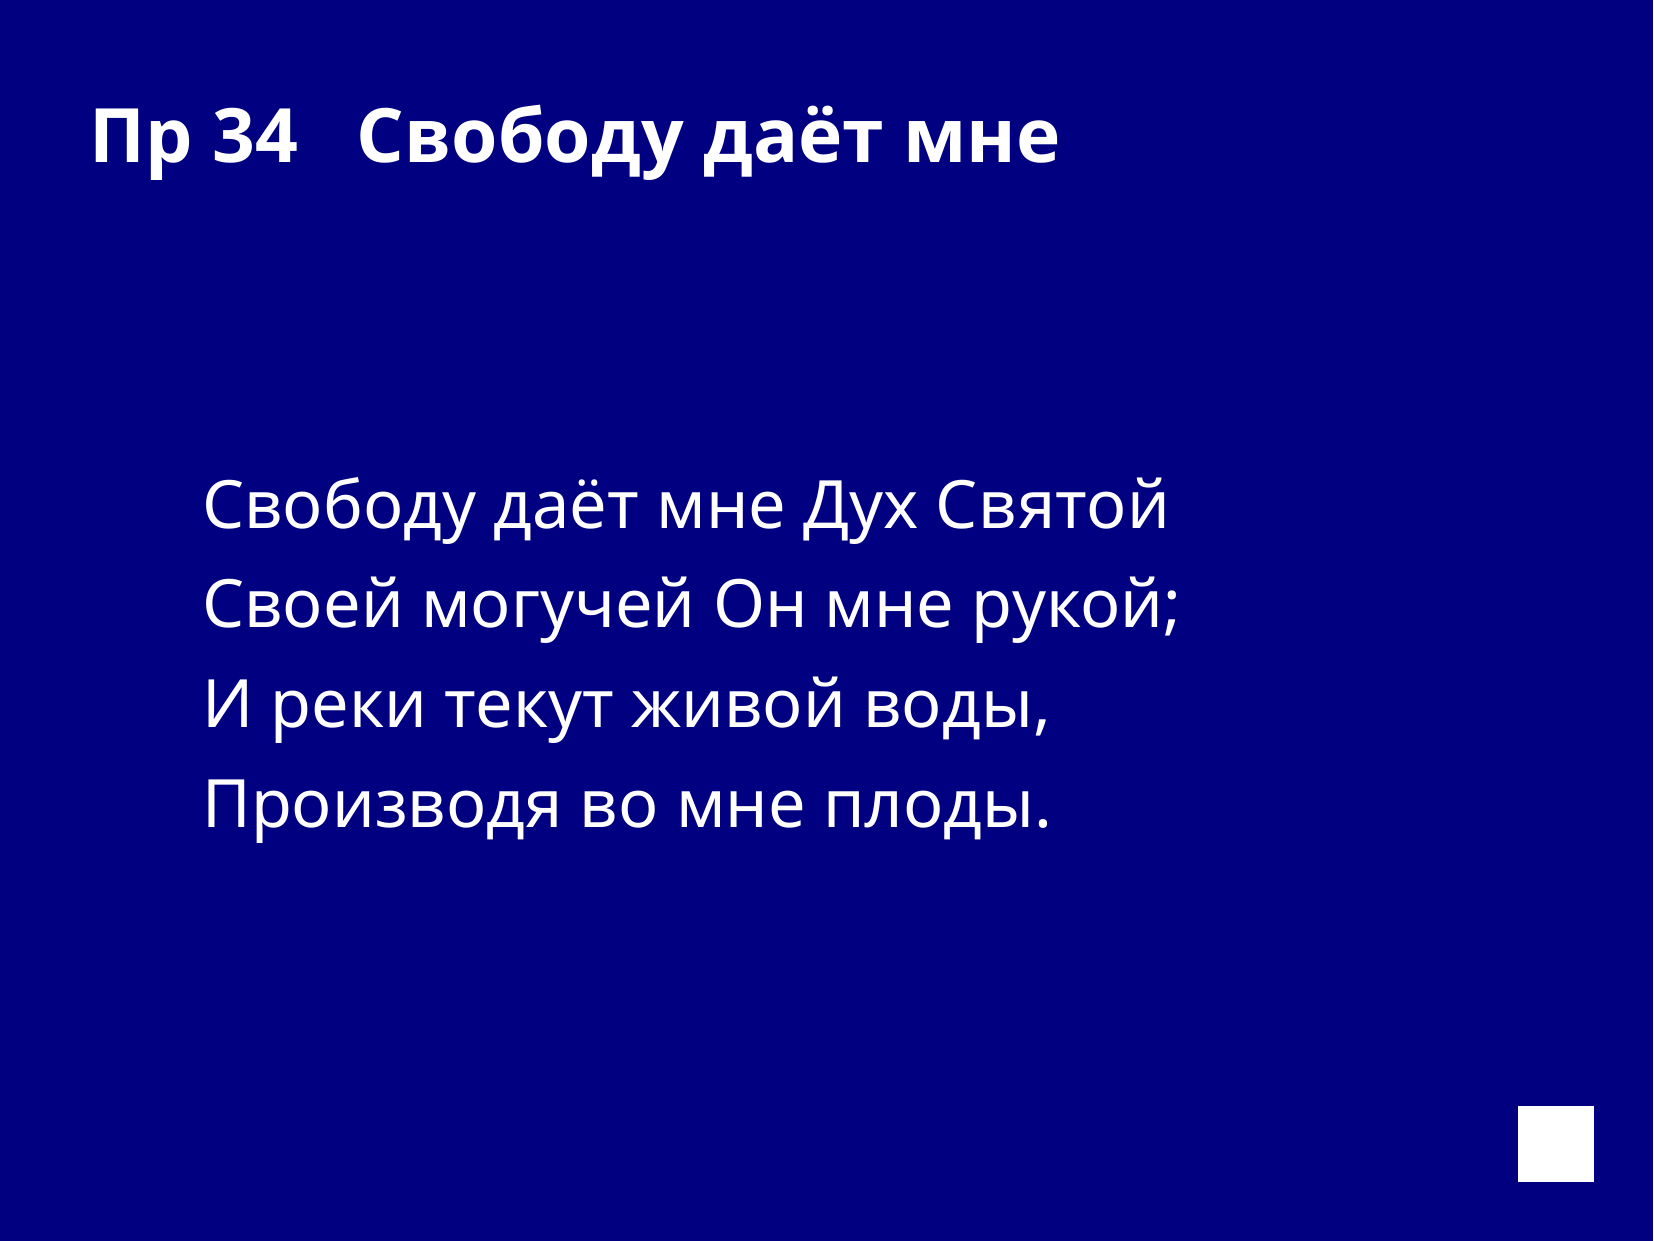

Пр 34 Свободу даёт мне
	Свободу даёт мне Дух Святой
	Своей могучей Он мне рукой;
	И реки текут живой воды,
	Производя во мне плоды.